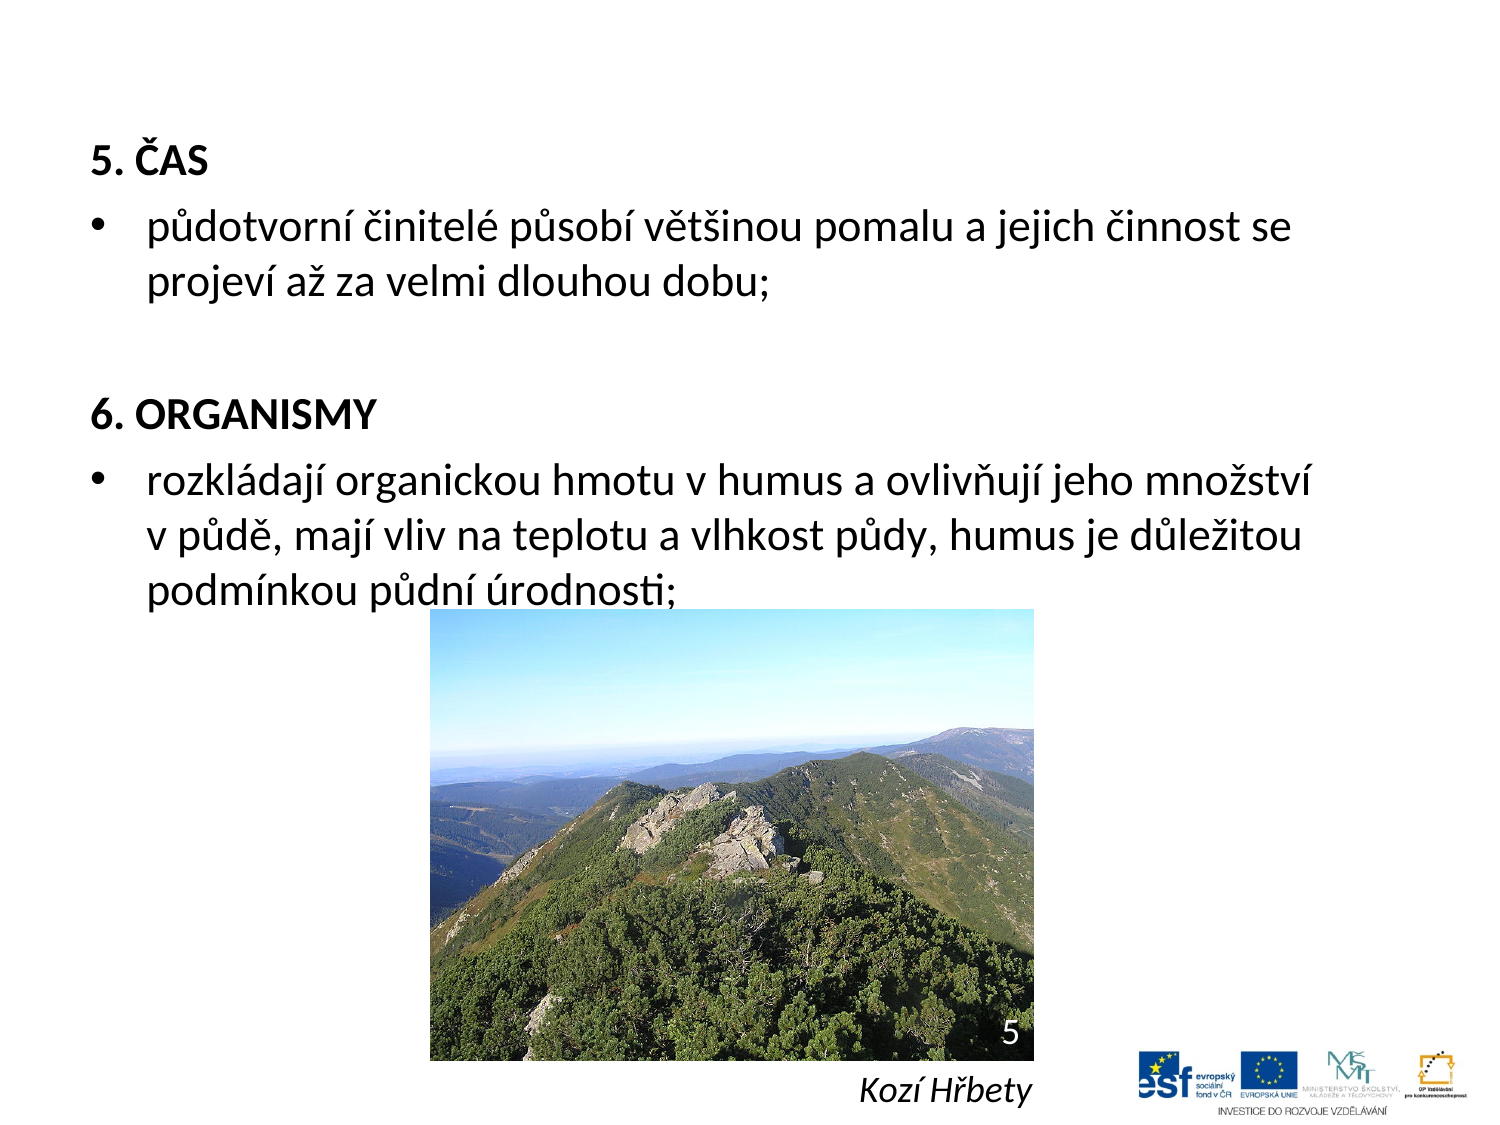

# 5. ČAS
půdotvorní činitelé působí většinou pomalu a jejich činnost se projeví až za velmi dlouhou dobu;
6. ORGANISMY
rozkládají organickou hmotu v humus a ovlivňují jeho množství
v půdě, mají vliv na teplotu a vlhkost půdy, humus je důležitou podmínkou půdní úrodnosti;
5
Kozí Hřbety